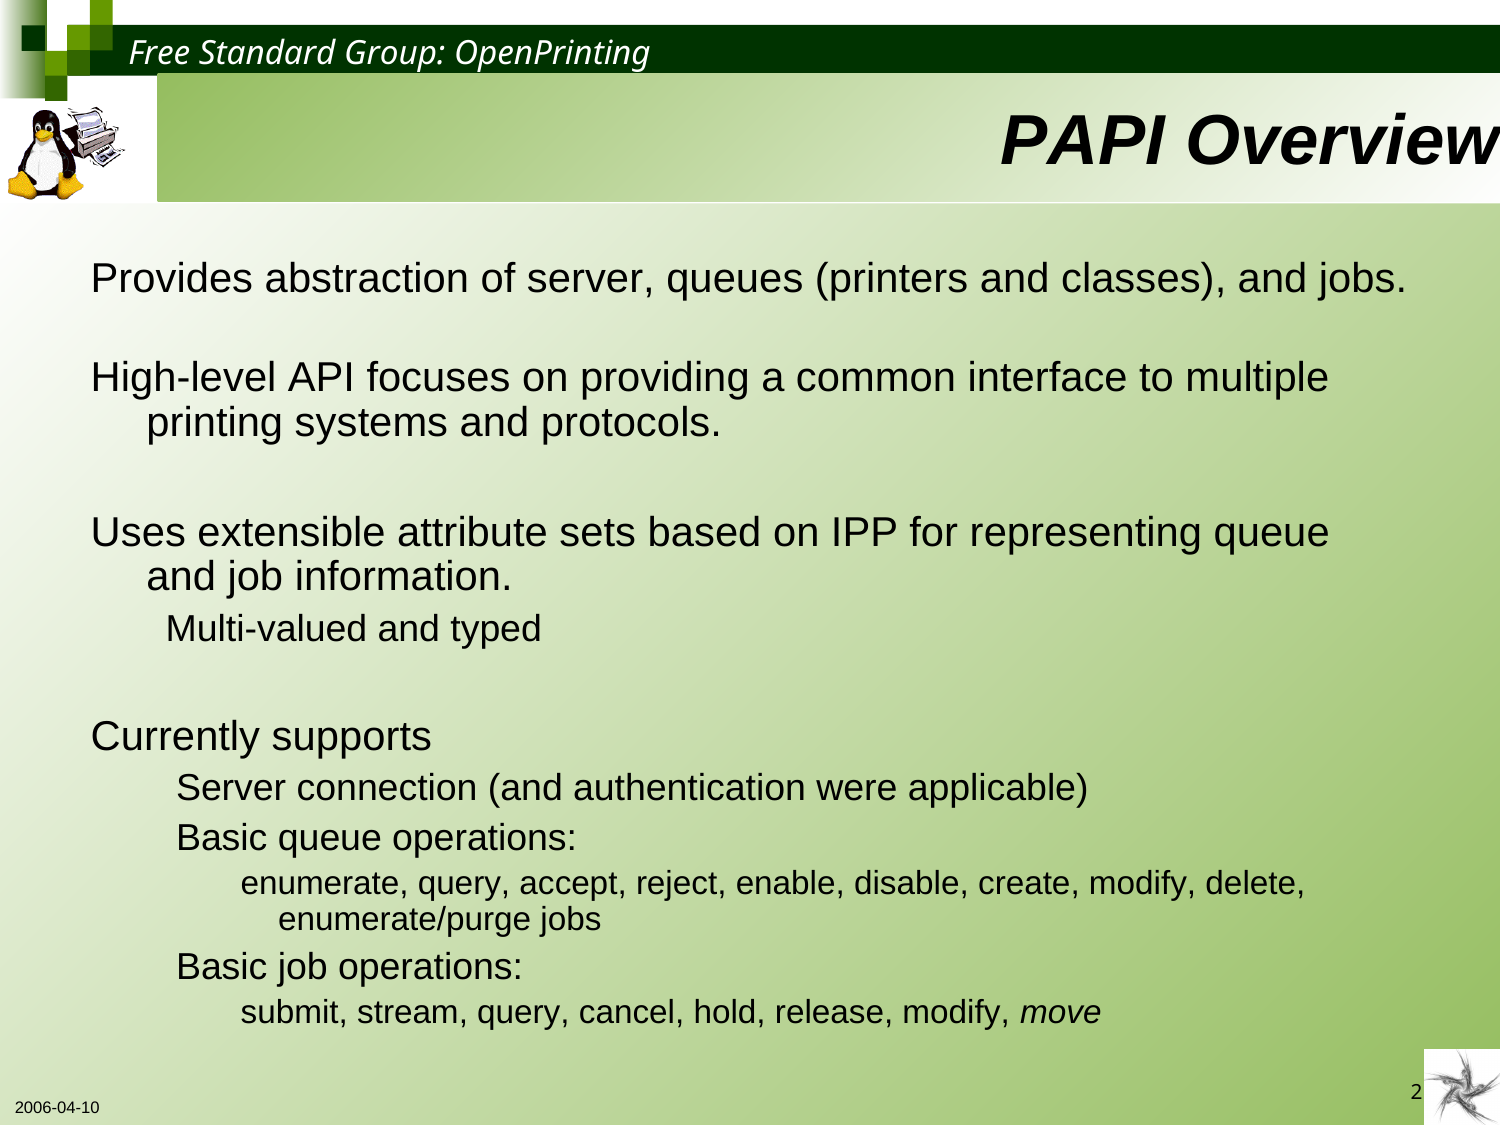

PAPI Overview
# Provides abstraction of server, queues (printers and classes), and jobs.
High-level API focuses on providing a common interface to multiple printing systems and protocols.
Uses extensible attribute sets based on IPP for representing queue and job information.
Multi-valued and typed
Currently supports
 Server connection (and authentication were applicable)
 Basic queue operations:
enumerate, query, accept, reject, enable, disable, create, modify, delete, enumerate/purge jobs
 Basic job operations:
submit, stream, query, cancel, hold, release, modify, move